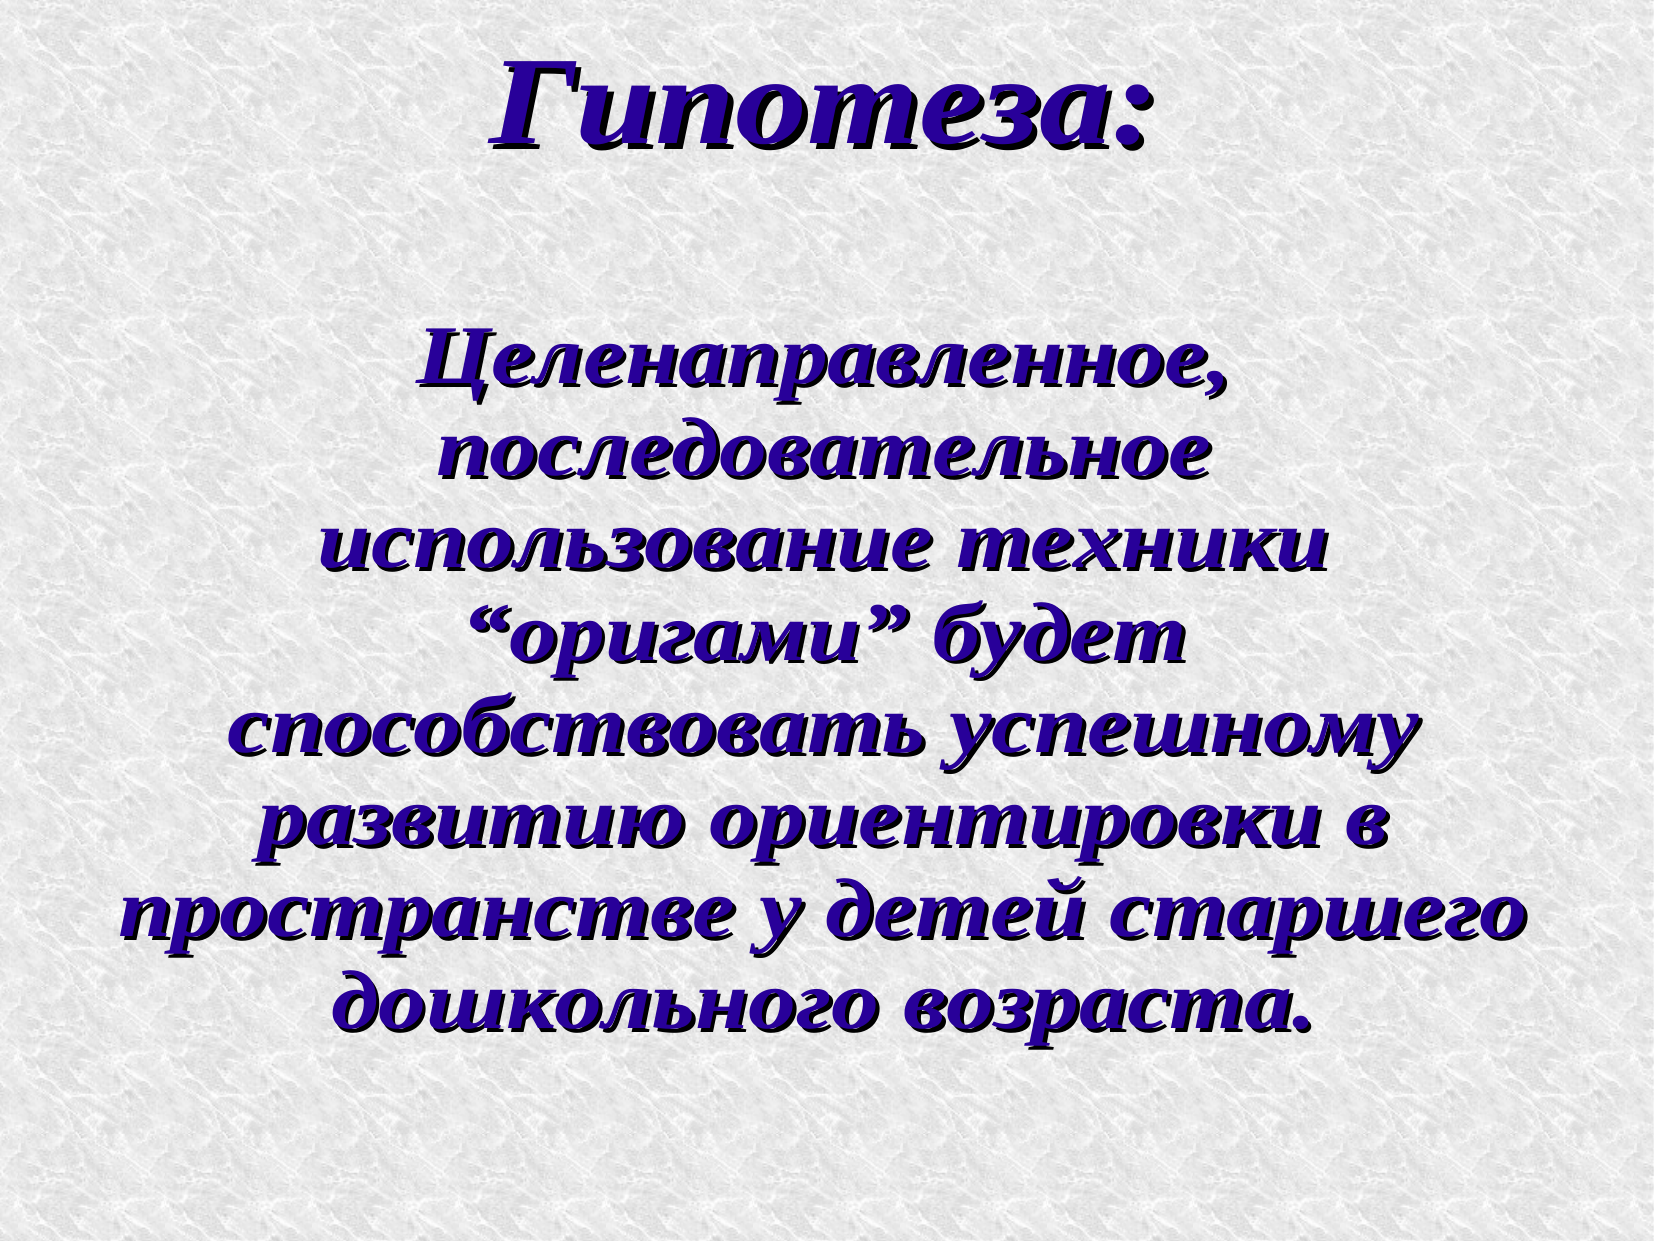

# Гипотеза: Целенаправленное, последовательное использование техники “оригами” будет способствовать успешному развитию ориентировки в пространстве у детей старшего дошкольного возраста.